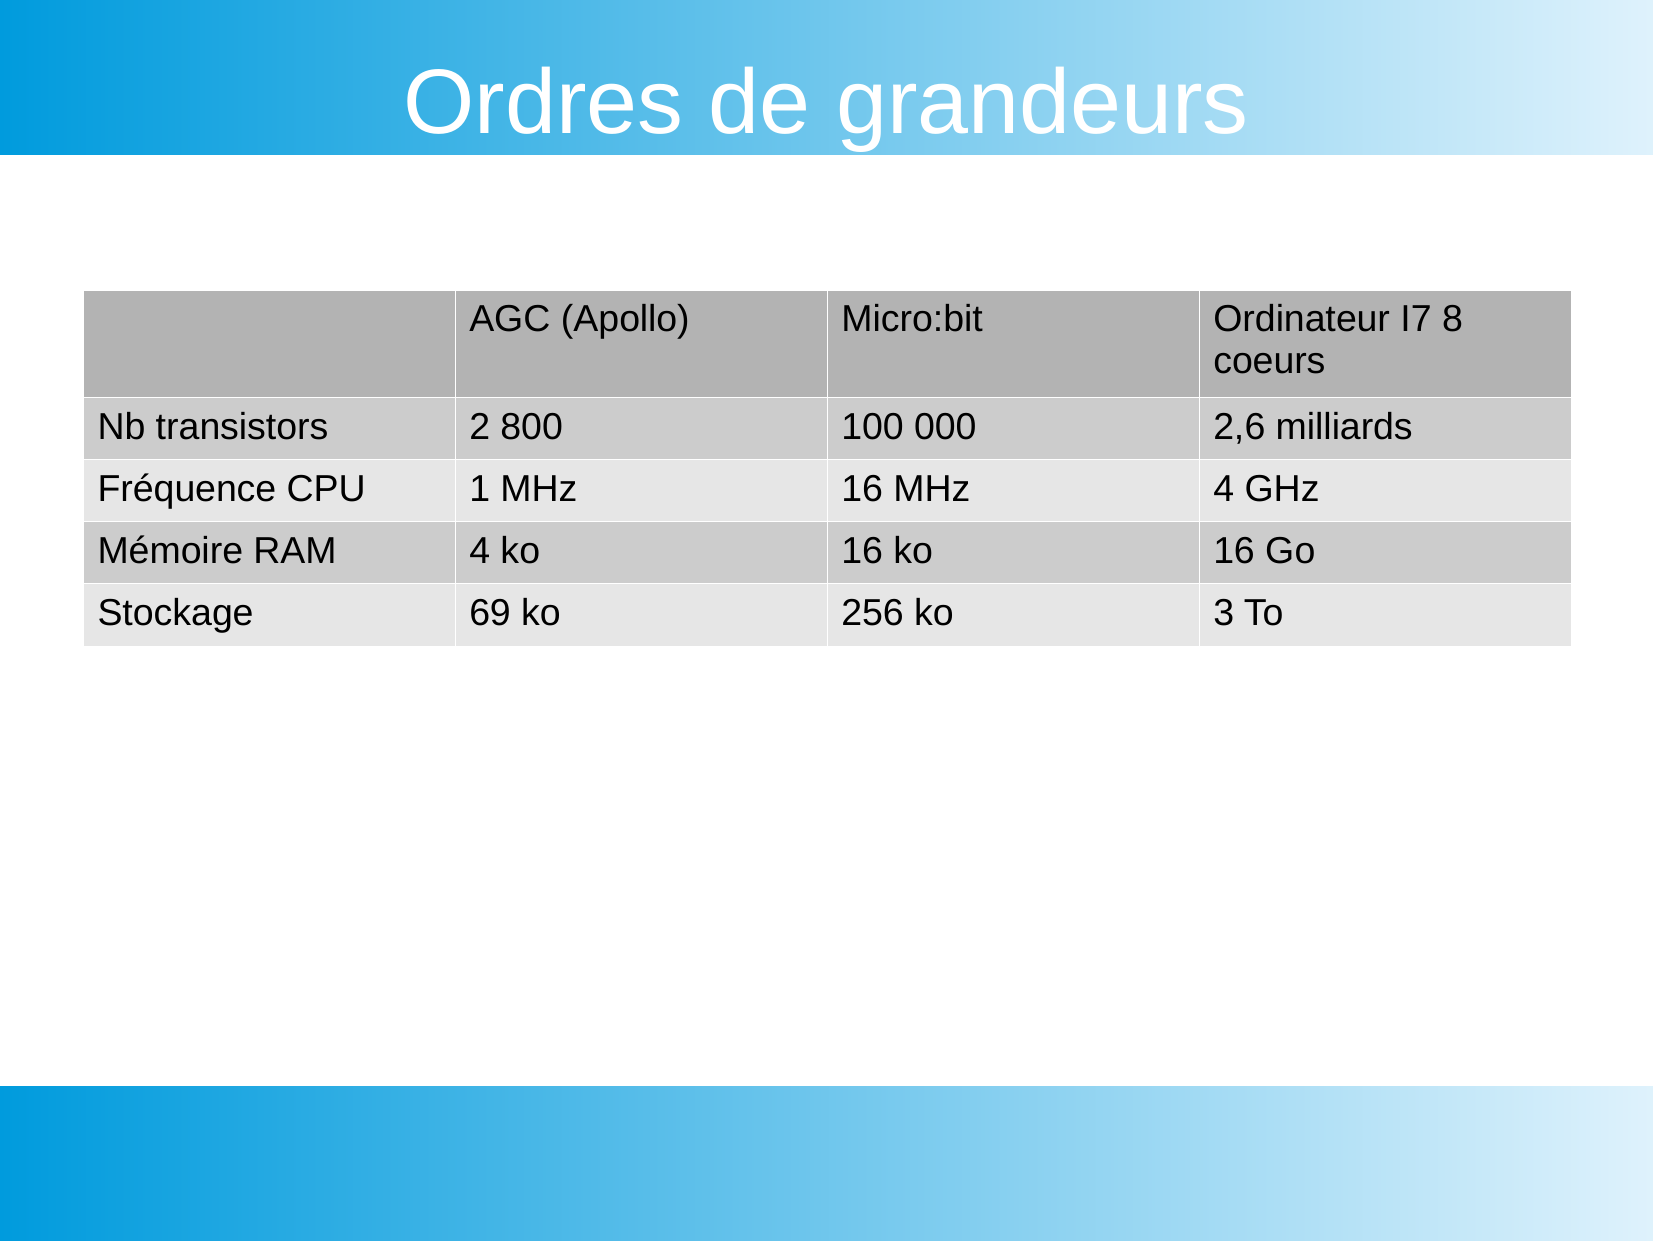

# Ordres de grandeurs
| | AGC (Apollo) | Micro:bit | Ordinateur I7 8 coeurs |
| --- | --- | --- | --- |
| Nb transistors | 2 800 | 100 000 | 2,6 milliards |
| Fréquence CPU | 1 MHz | 16 MHz | 4 GHz |
| Mémoire RAM | 4 ko | 16 ko | 16 Go |
| Stockage | 69 ko | 256 ko | 3 To |